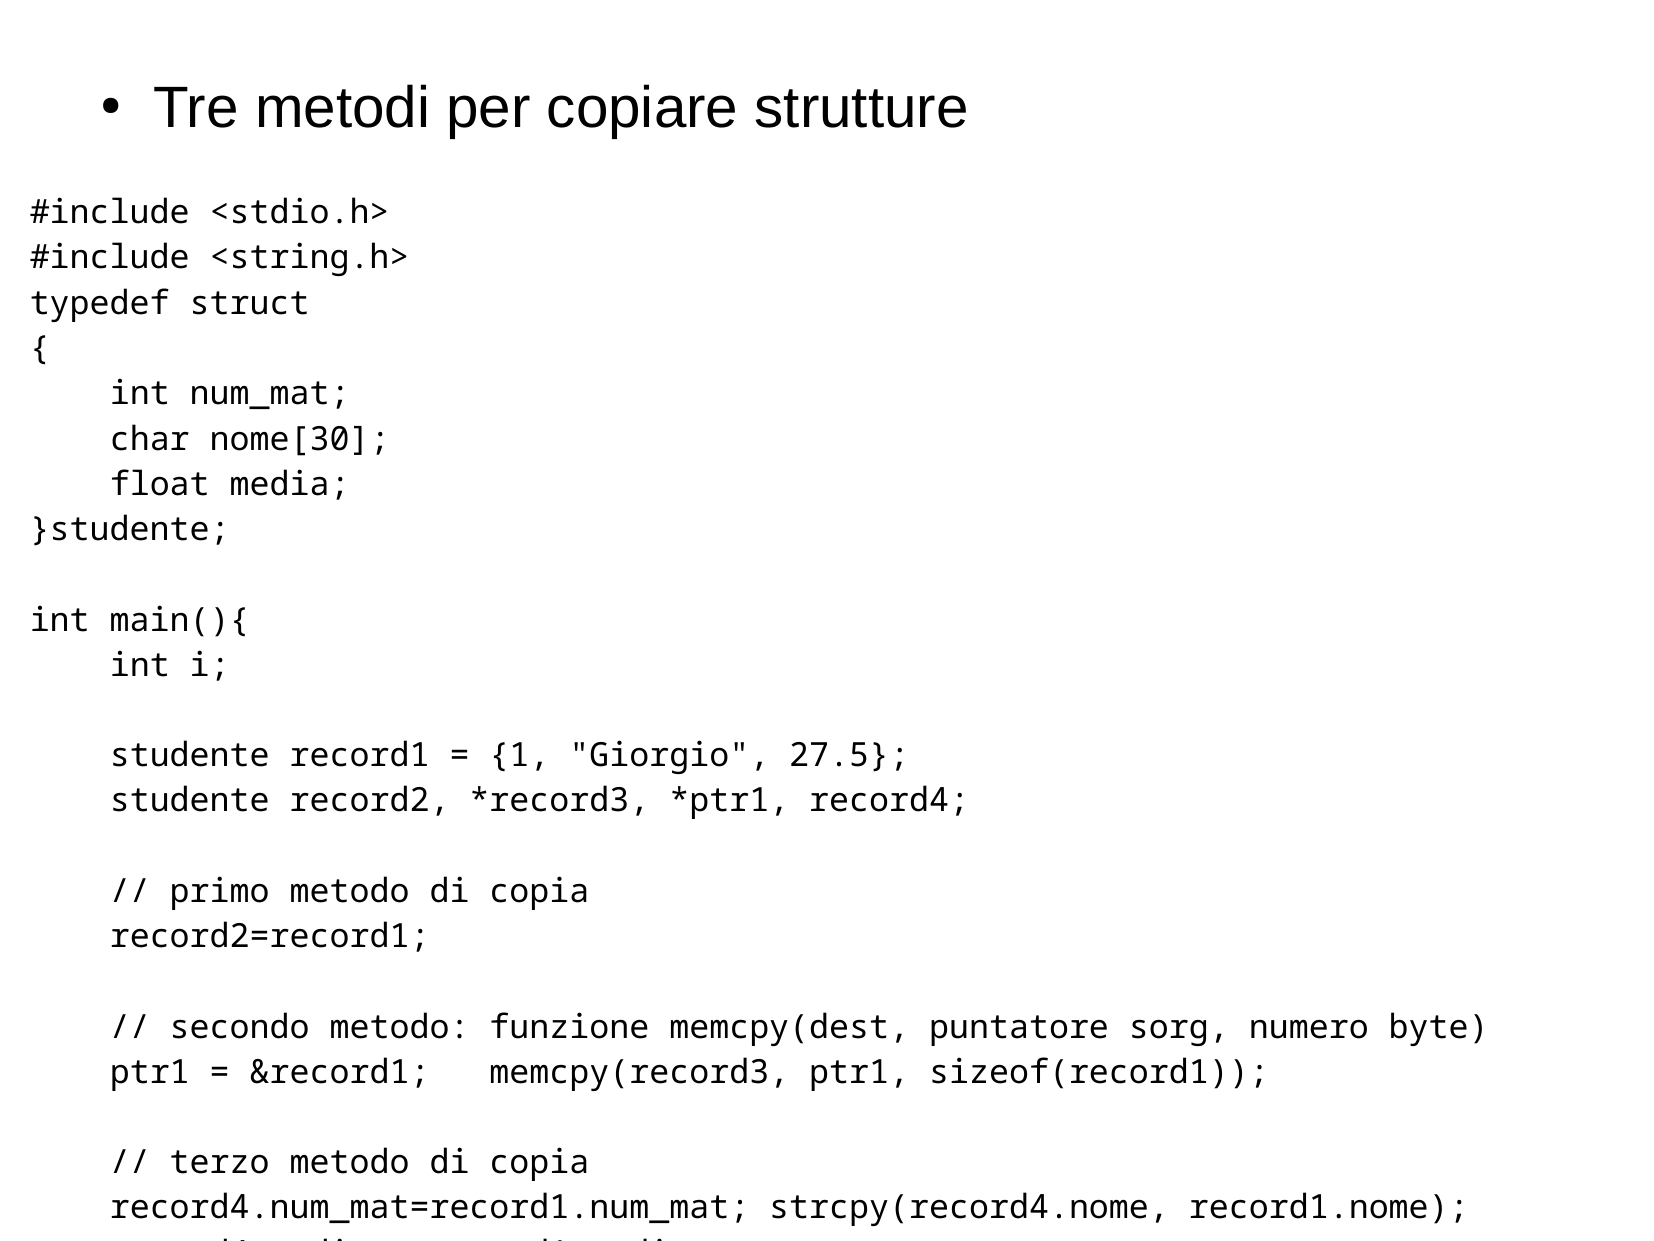

# Tre metodi per copiare strutture
#include <stdio.h>
#include <string.h>
typedef struct
{
 int num_mat;
 char nome[30];
 float media;
}studente;
int main(){
 int i;
 studente record1 = {1, "Giorgio", 27.5};
 studente record2, *record3, *ptr1, record4;
 // primo metodo di copia
 record2=record1;
 // secondo metodo: funzione memcpy(dest, puntatore sorg, numero byte)
 ptr1 = &record1; memcpy(record3, ptr1, sizeof(record1));
 // terzo metodo di copia
 record4.num_mat=record1.num_mat; strcpy(record4.nome, record1.nome);
 record4.media = record1.media
 return 0;
}